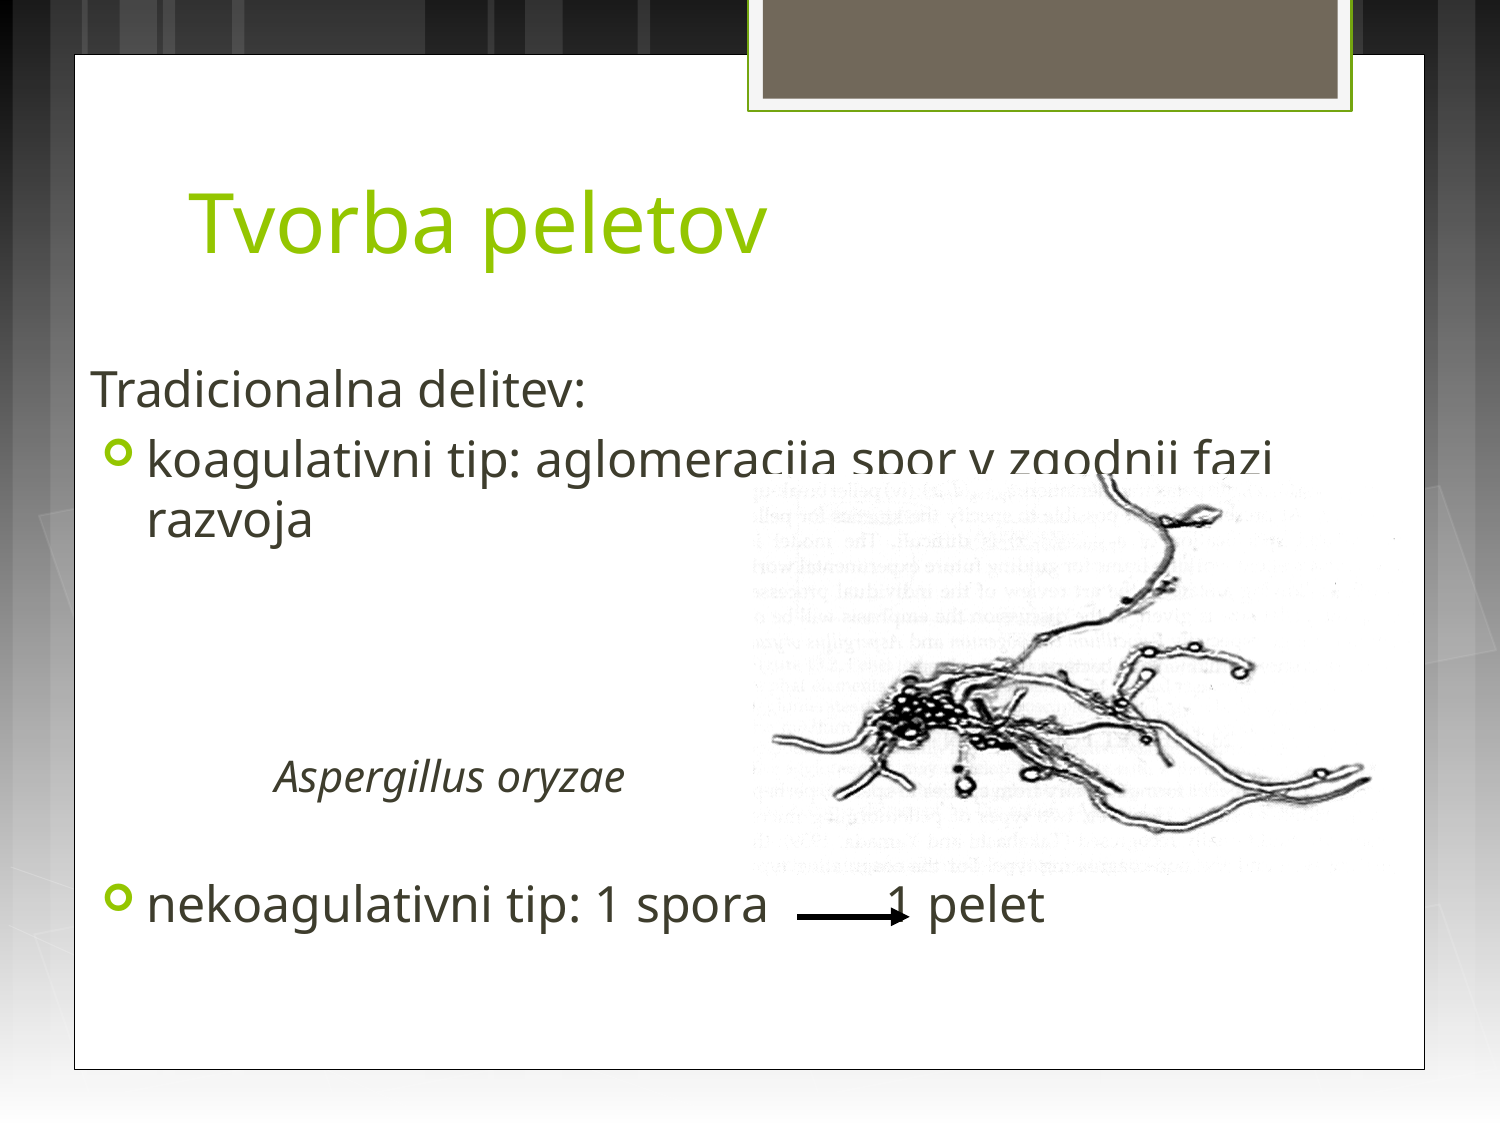

# Tvorba peletov
Tradicionalna delitev:
koagulativni tip: aglomeracija spor v zgodnji fazi razvoja
		 Aspergillus oryzae
nekoagulativni tip: 1 spora 1 pelet